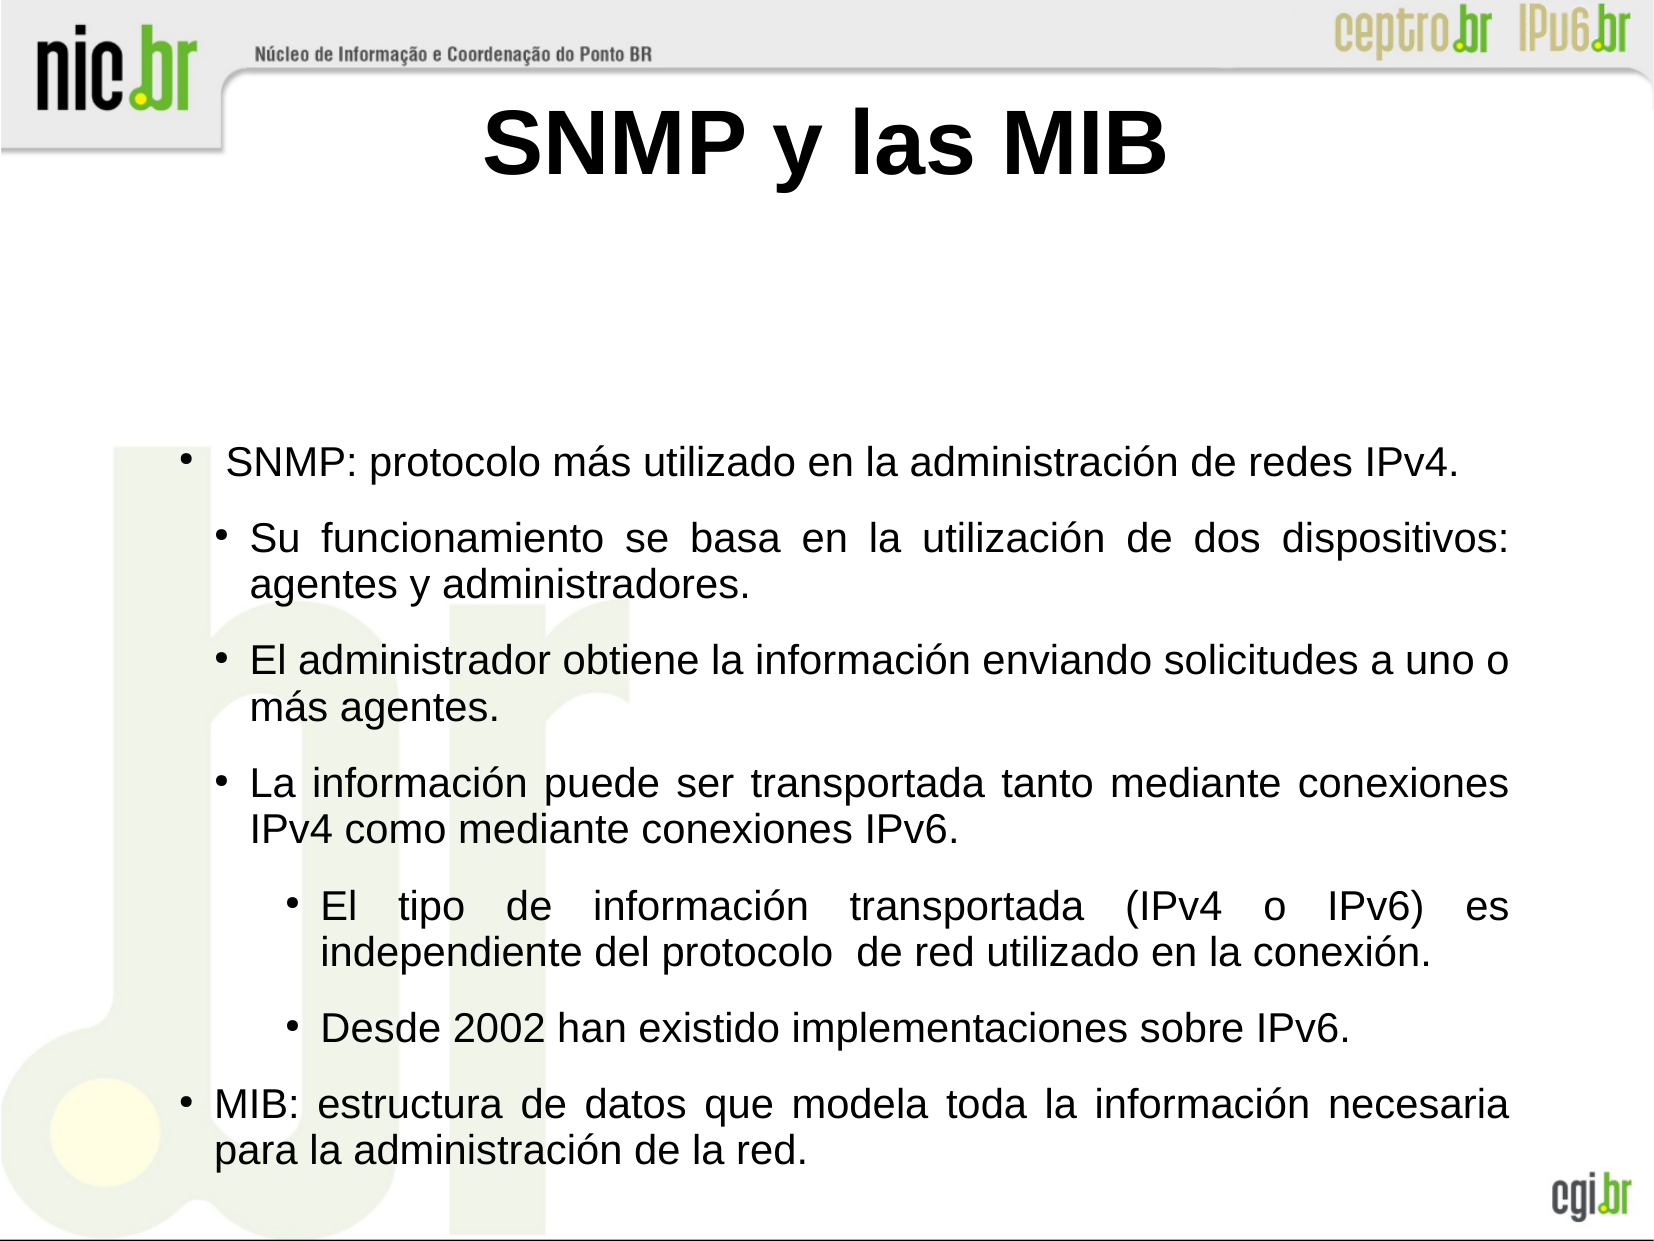

SNMP y las MIB
 SNMP: protocolo más utilizado en la administración de redes IPv4.
Su funcionamiento se basa en la utilización de dos dispositivos: agentes y administradores.
El administrador obtiene la información enviando solicitudes a uno o más agentes.
La información puede ser transportada tanto mediante conexiones IPv4 como mediante conexiones IPv6.
El tipo de información transportada (IPv4 o IPv6) es independiente del protocolo de red utilizado en la conexión.
Desde 2002 han existido implementaciones sobre IPv6.
MIB: estructura de datos que modela toda la información necesaria para la administración de la red.